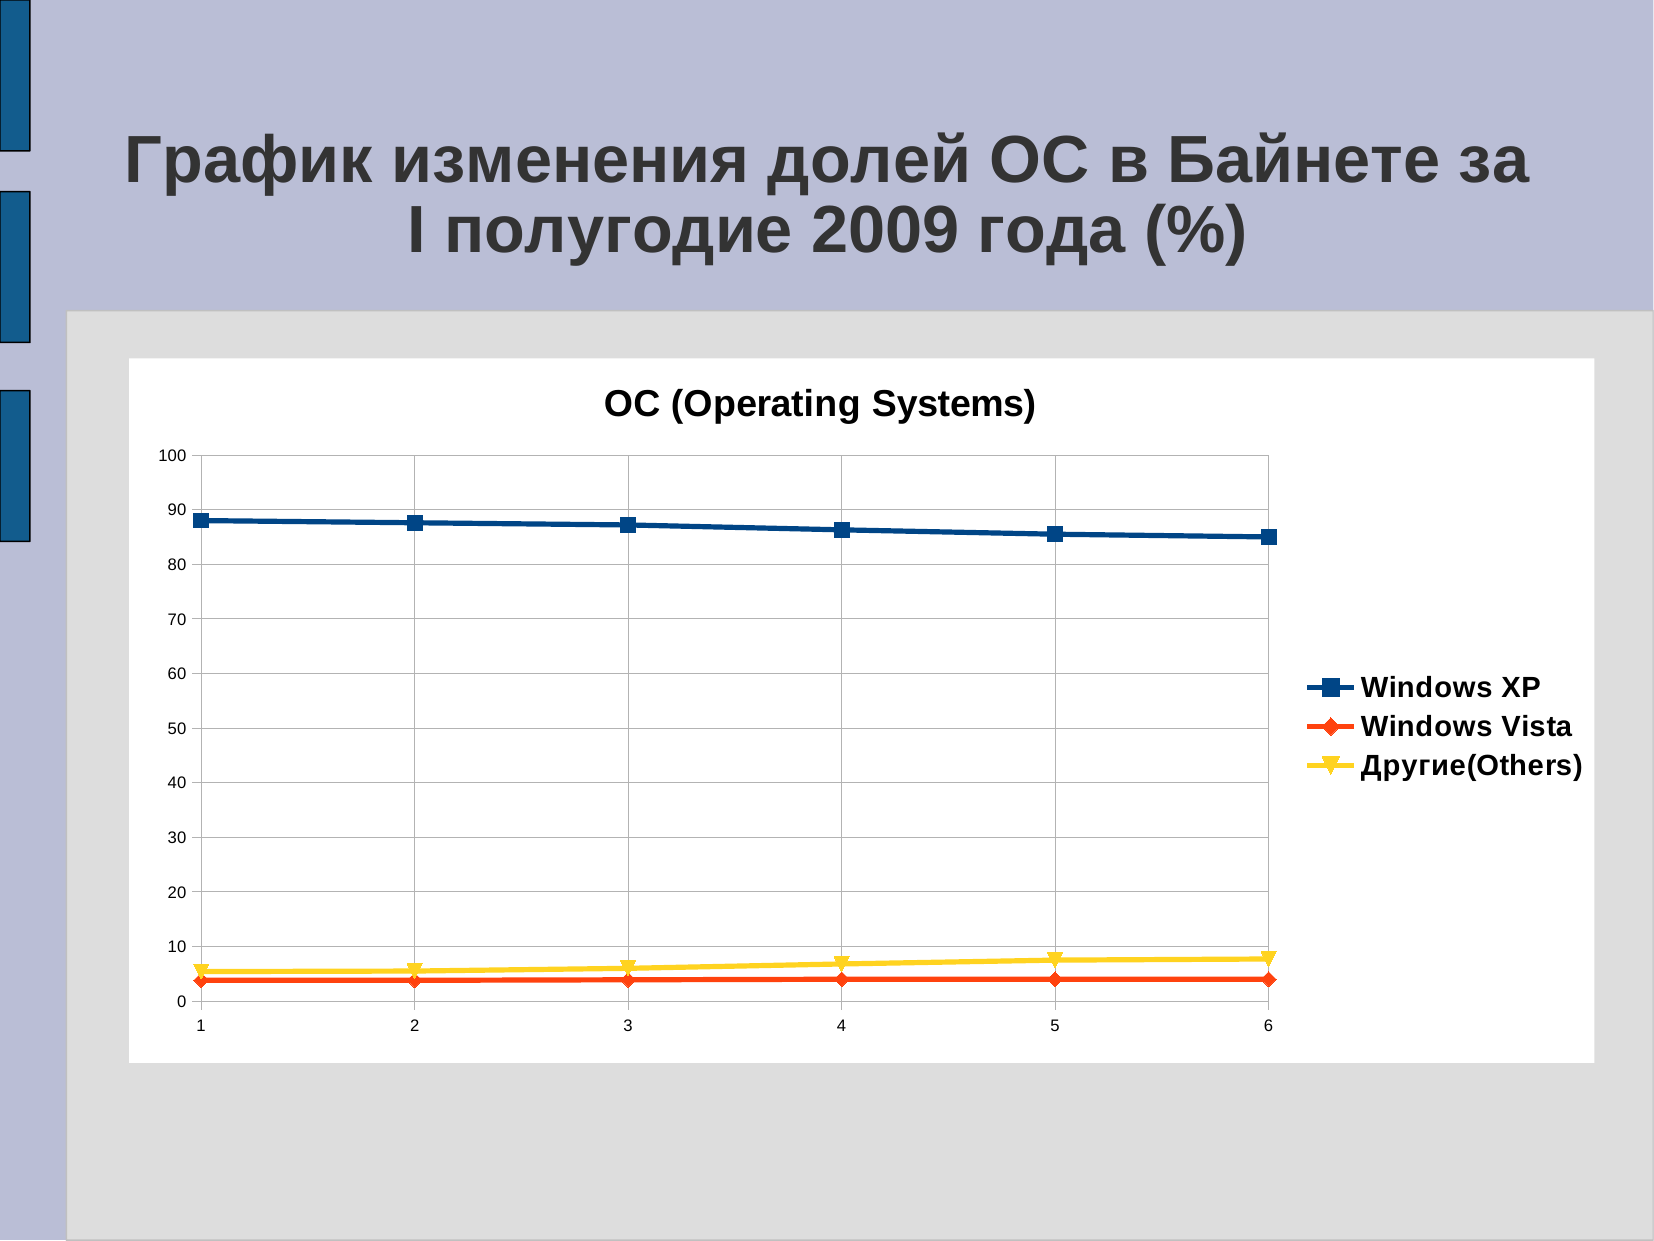

# График изменения долей ОС в Байнете за I полугодие 2009 года (%)
### Chart: ОС (Operating Systems)
| Category | Windows XP | Windows Vista | Другие(Others) |
|---|---|---|---|
| 1 | 88.0 | 3.8 | 5.4 |
| 2 | 87.6 | 3.8 | 5.5 |
| 3 | 87.2 | 3.9 | 6.0 |
| 4 | 86.3 | 4.0 | 6.8 |
| 5 | 85.5 | 4.0 | 7.5 |
| 6 | 85.0 | 4.0 | 7.7 |